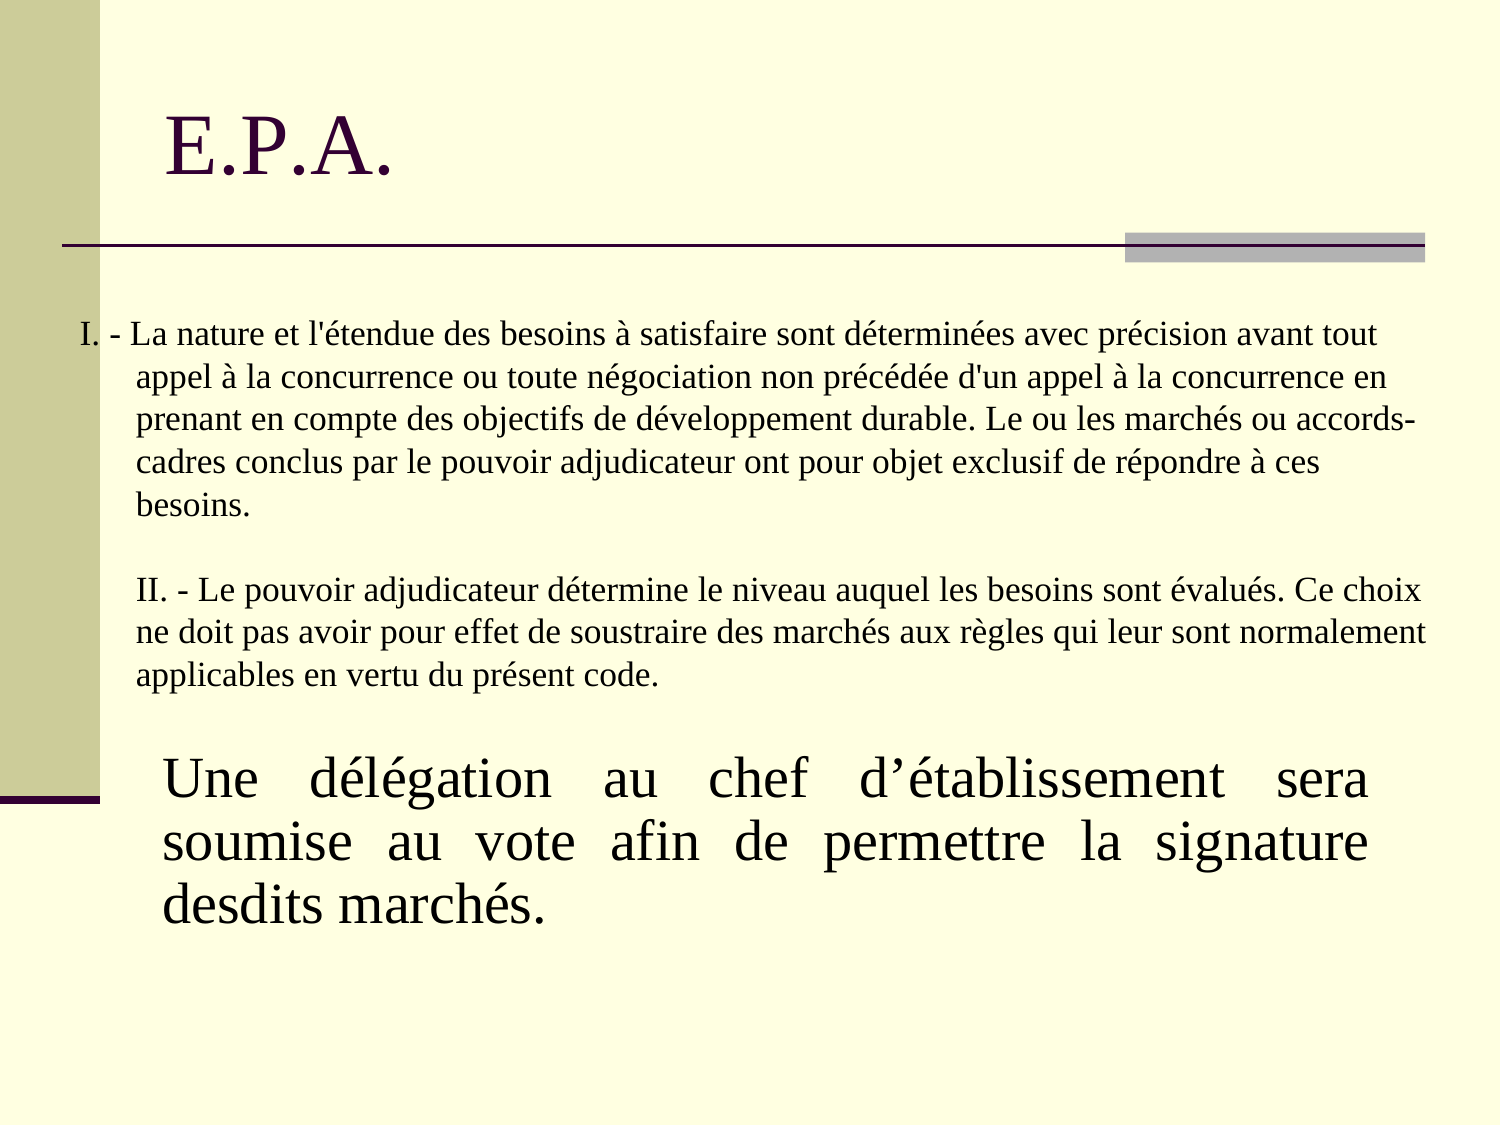

# E.P.A.
I. - La nature et l'étendue des besoins à satisfaire sont déterminées avec précision avant tout appel à la concurrence ou toute négociation non précédée d'un appel à la concurrence en prenant en compte des objectifs de développement durable. Le ou les marchés ou accords-cadres conclus par le pouvoir adjudicateur ont pour objet exclusif de répondre à ces besoins.
II. - Le pouvoir adjudicateur détermine le niveau auquel les besoins sont évalués. Ce choix ne doit pas avoir pour effet de soustraire des marchés aux règles qui leur sont normalement applicables en vertu du présent code.
Une délégation au chef d’établissement sera soumise au vote afin de permettre la signature desdits marchés.